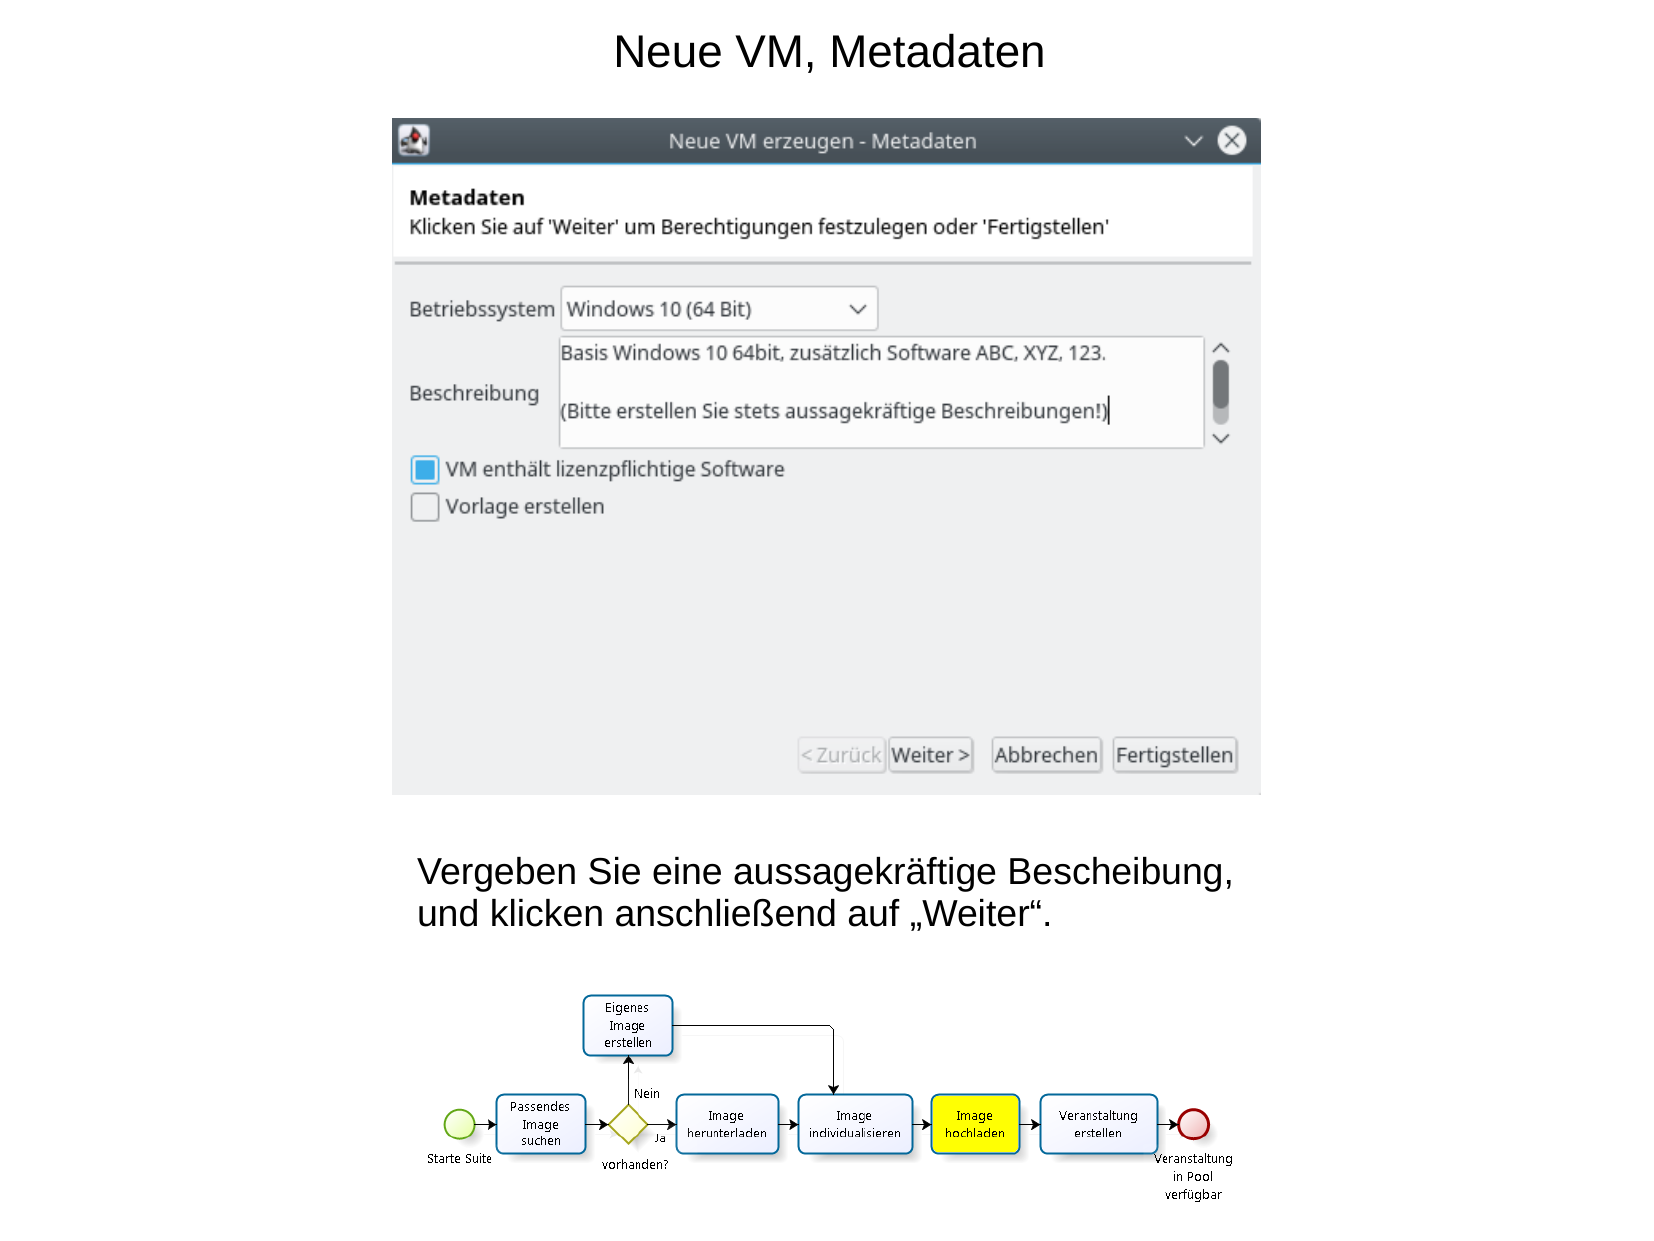

# Neue VM, Metadaten
Vergeben Sie eine aussagekräftige Bescheibung, und klicken anschließend auf „Weiter“.